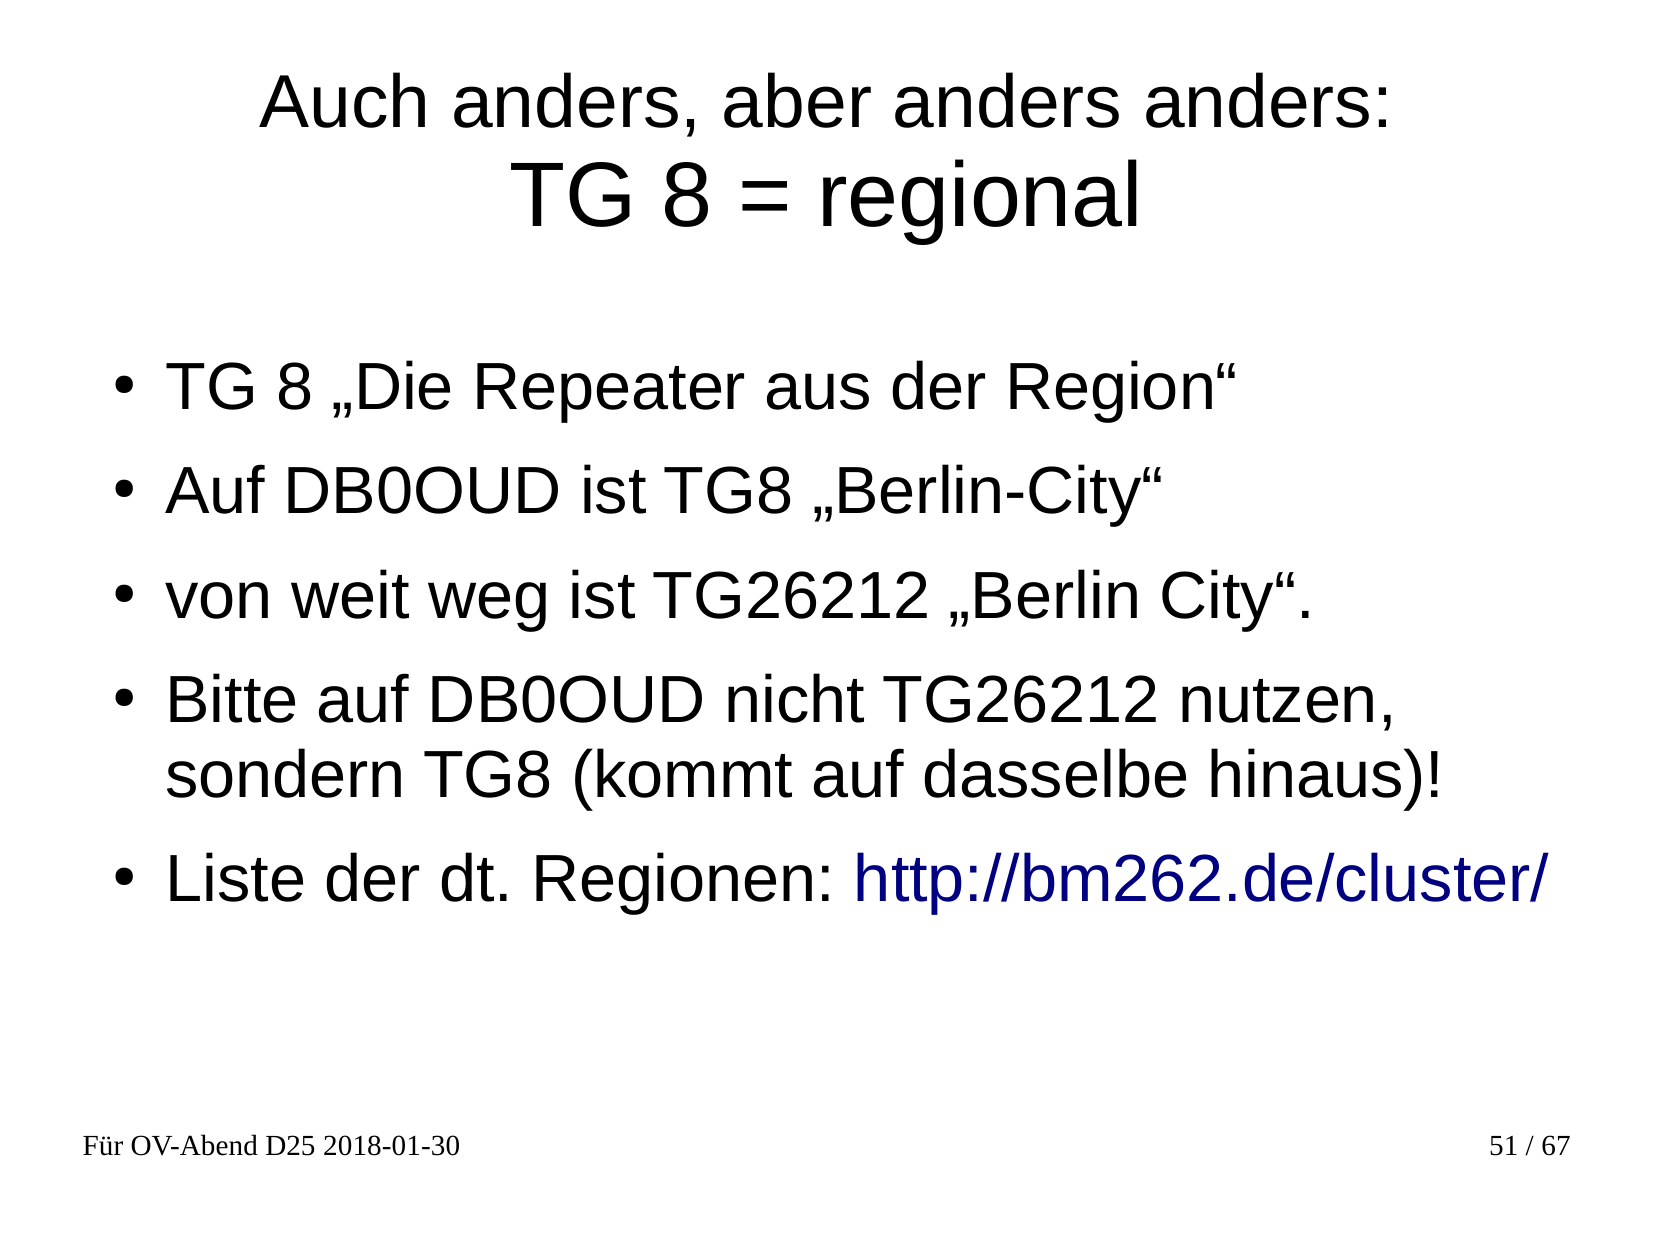

# Auch anders, aber anders anders: TG 8 = regional
TG 8 „Die Repeater aus der Region“
Auf DB0OUD ist TG8 „Berlin-City“
von weit weg ist TG26212 „Berlin City“.
Bitte auf DB0OUD nicht TG26212 nutzen,
sondern TG8 (kommt auf dasselbe hinaus)!
Liste der dt. Regionen: http://bm262.de/cluster/
51